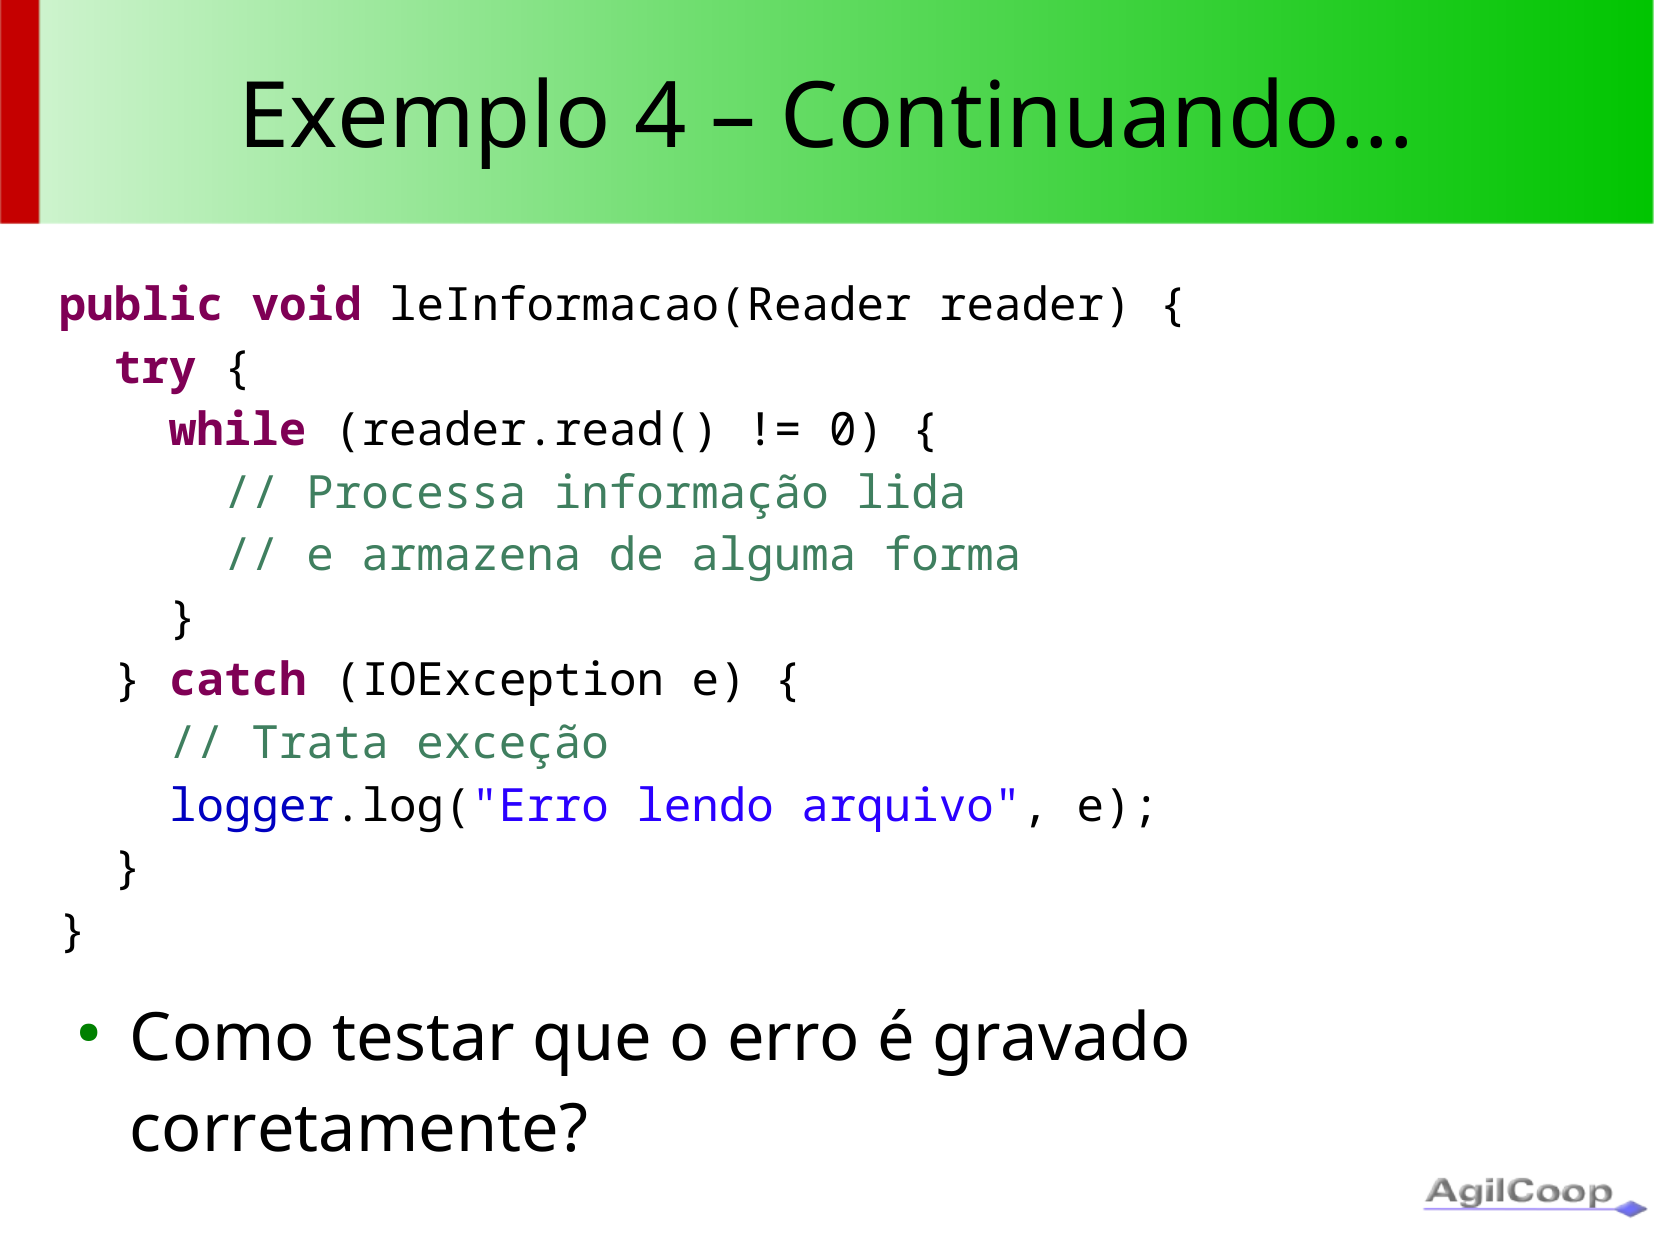

# Exemplo 4 – Continuando...
public void leInformacao(Reader reader) {
 try {
 while (reader.read() != 0) {
 // Processa informação lida
 // e armazena de alguma forma
 }
 } catch (IOException e) {
 // Trata exceção
 logger.log("Erro lendo arquivo", e);
 }
}
Como testar que o erro é gravado corretamente?